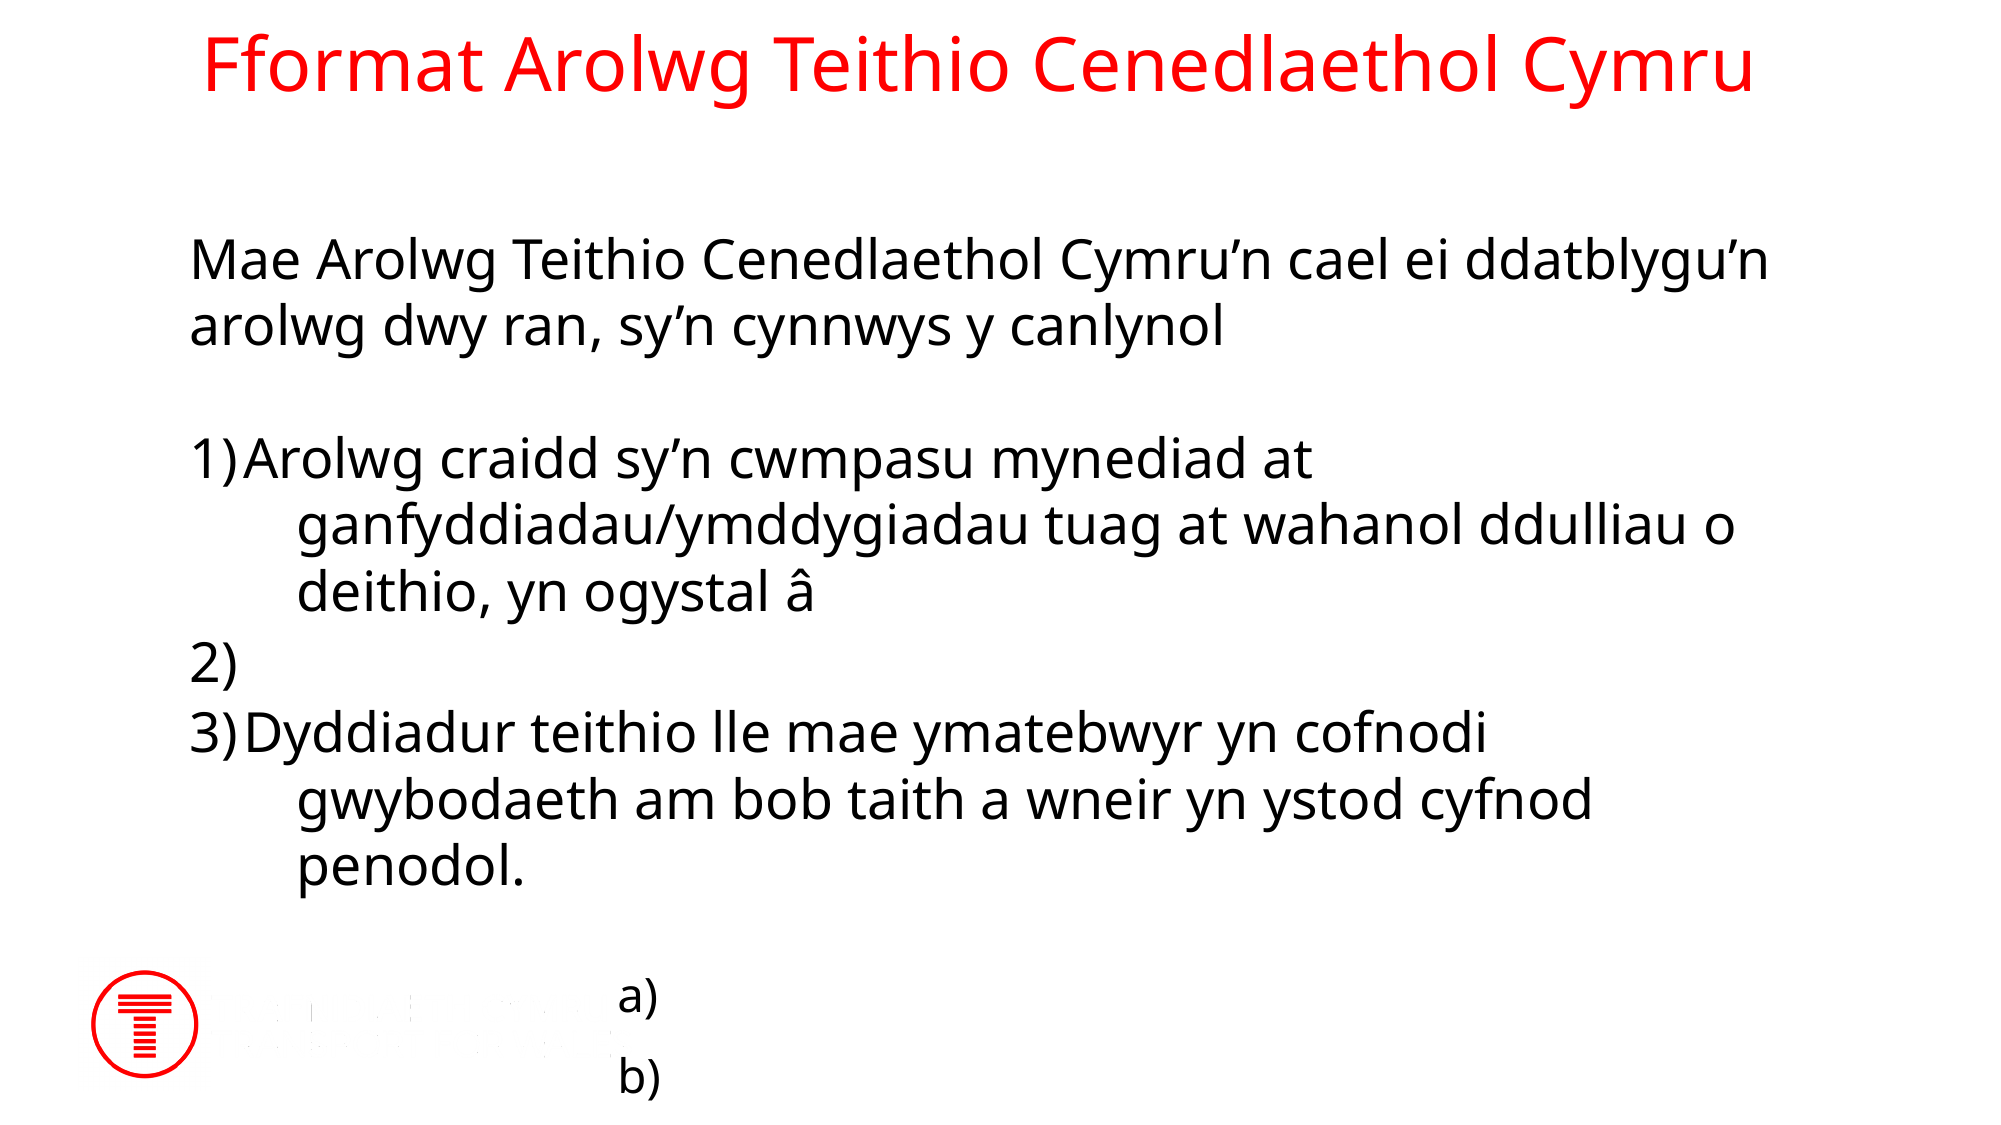

Fformat Arolwg Teithio Cenedlaethol Cymru
# Mae Arolwg Teithio Cenedlaethol Cymru’n cael ei ddatblygu’n arolwg dwy ran, sy’n cynnwys y canlynol
Arolwg craidd sy’n cwmpasu mynediad at ganfyddiadau/ymddygiadau tuag at wahanol ddulliau o deithio, yn ogystal â
Dyddiadur teithio lle mae ymatebwyr yn cofnodi gwybodaeth am bob taith a wneir yn ystod cyfnod penodol.